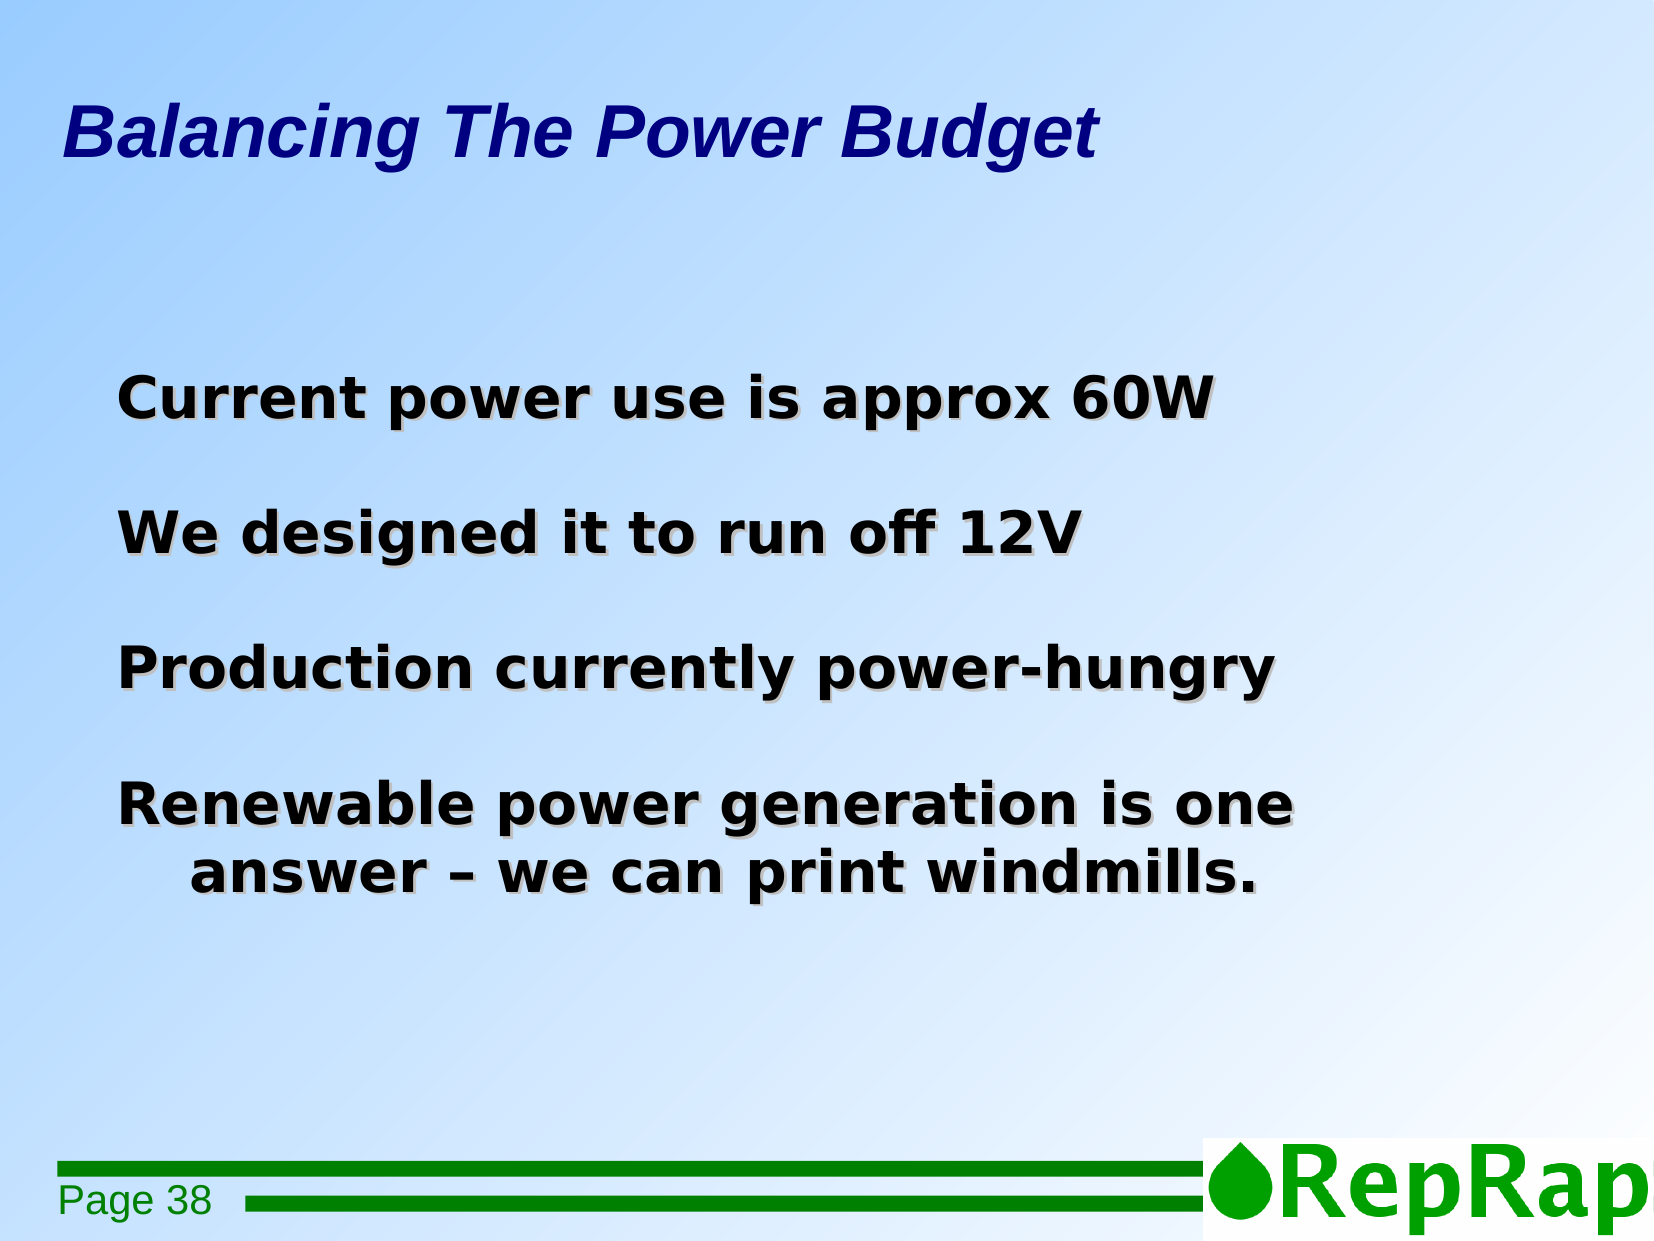

# Balancing The Power Budget
Current power use is approx 60W
We designed it to run off 12V
Production currently power-hungry
Renewable power generation is one answer – we can print windmills.